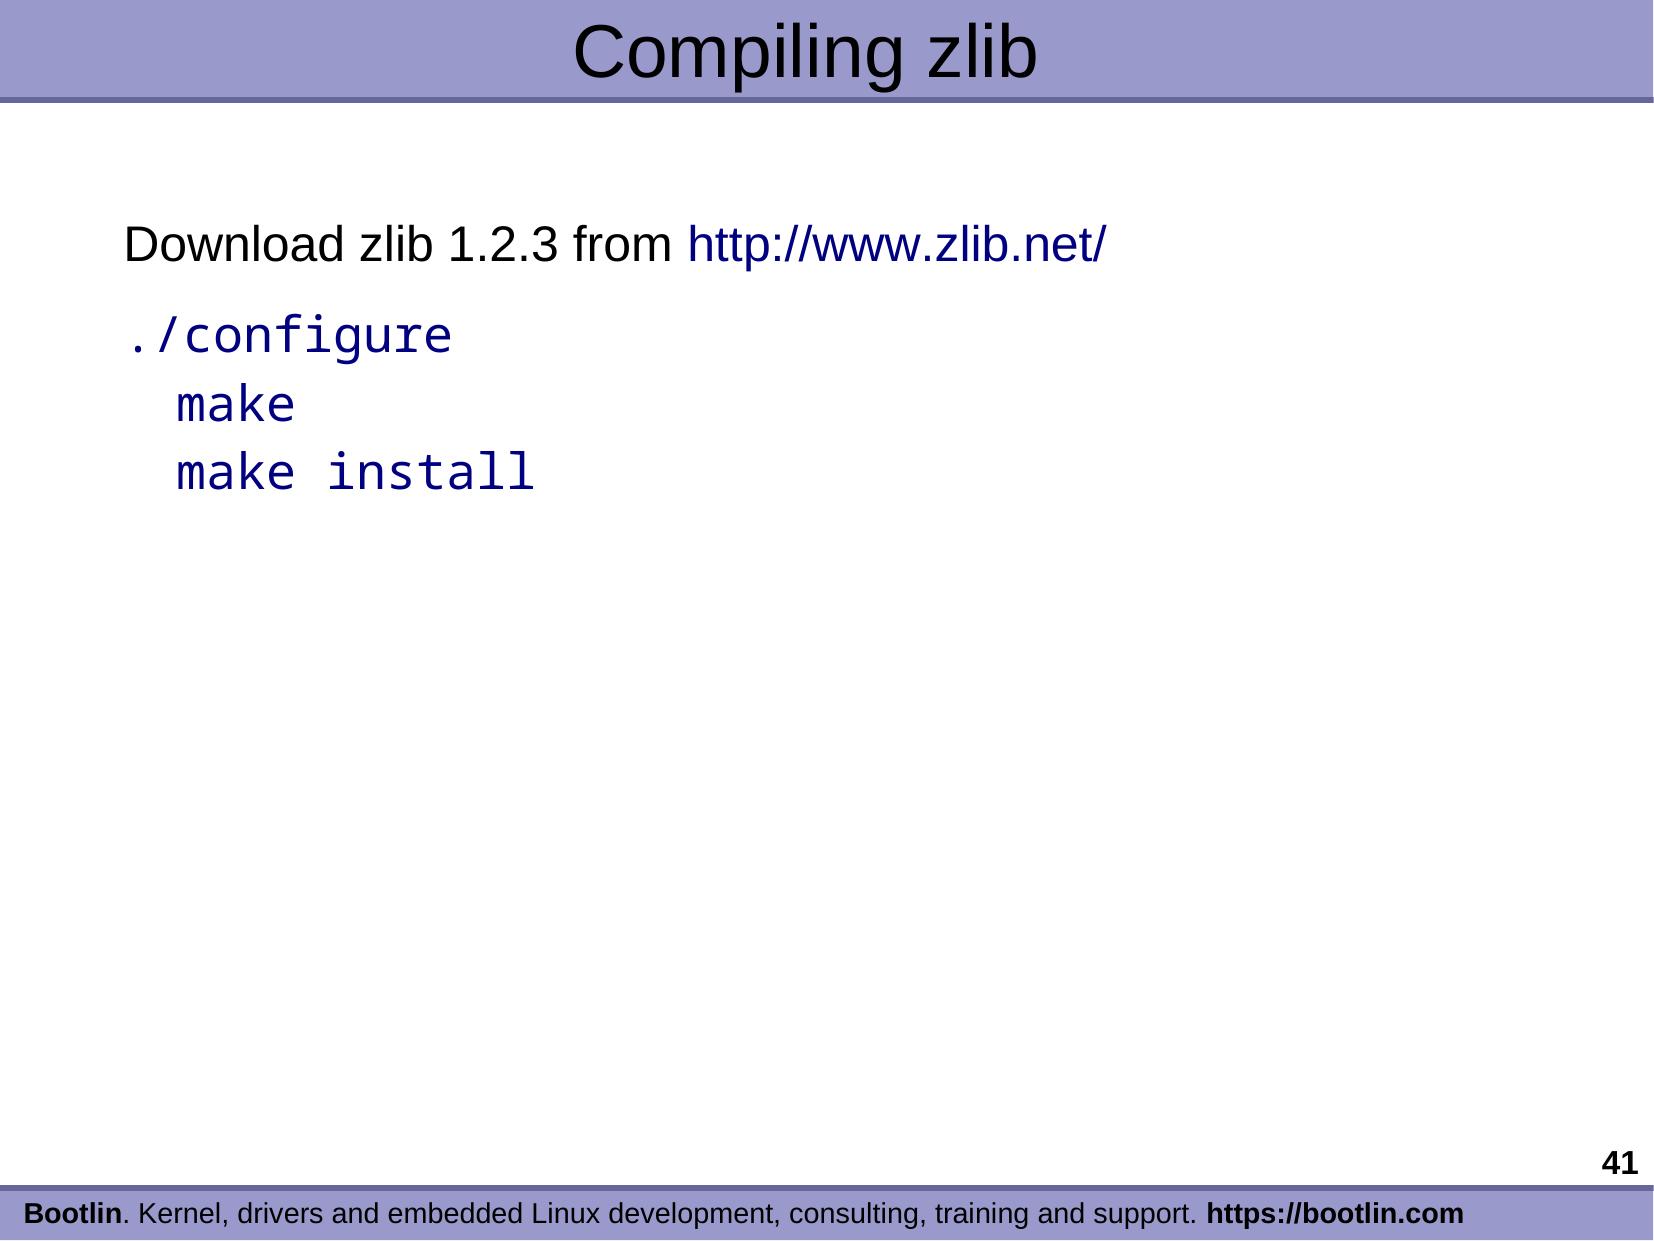

# Compiling zlib
Download zlib 1.2.3 from http://www.zlib.net/
./configure
make
make install